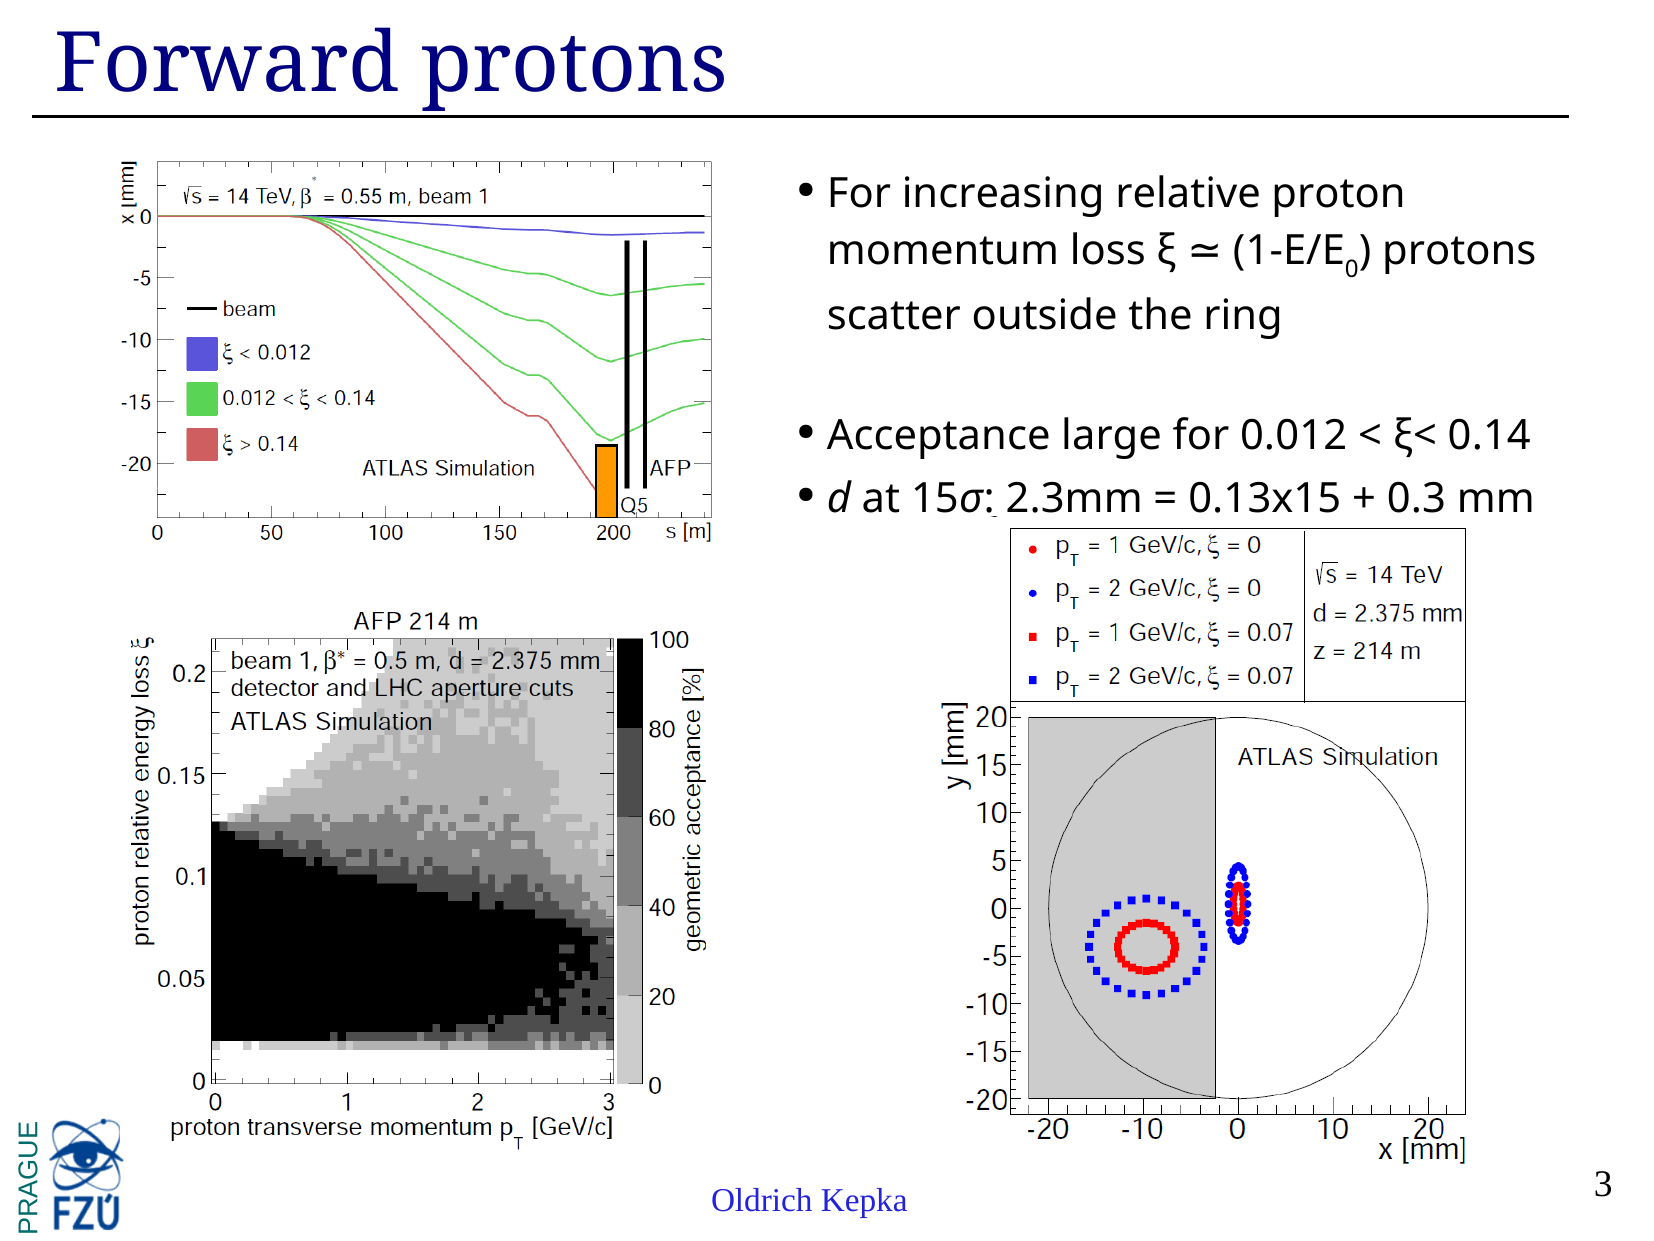

# Forward protons
For increasing relative proton momentum loss ξ ≃ (1-E/E0) protons scatter outside the ring
Acceptance large for 0.012 < ξ< 0.14
d at 15σ: 2.3mm = 0.13x15 + 0.3 mm
3